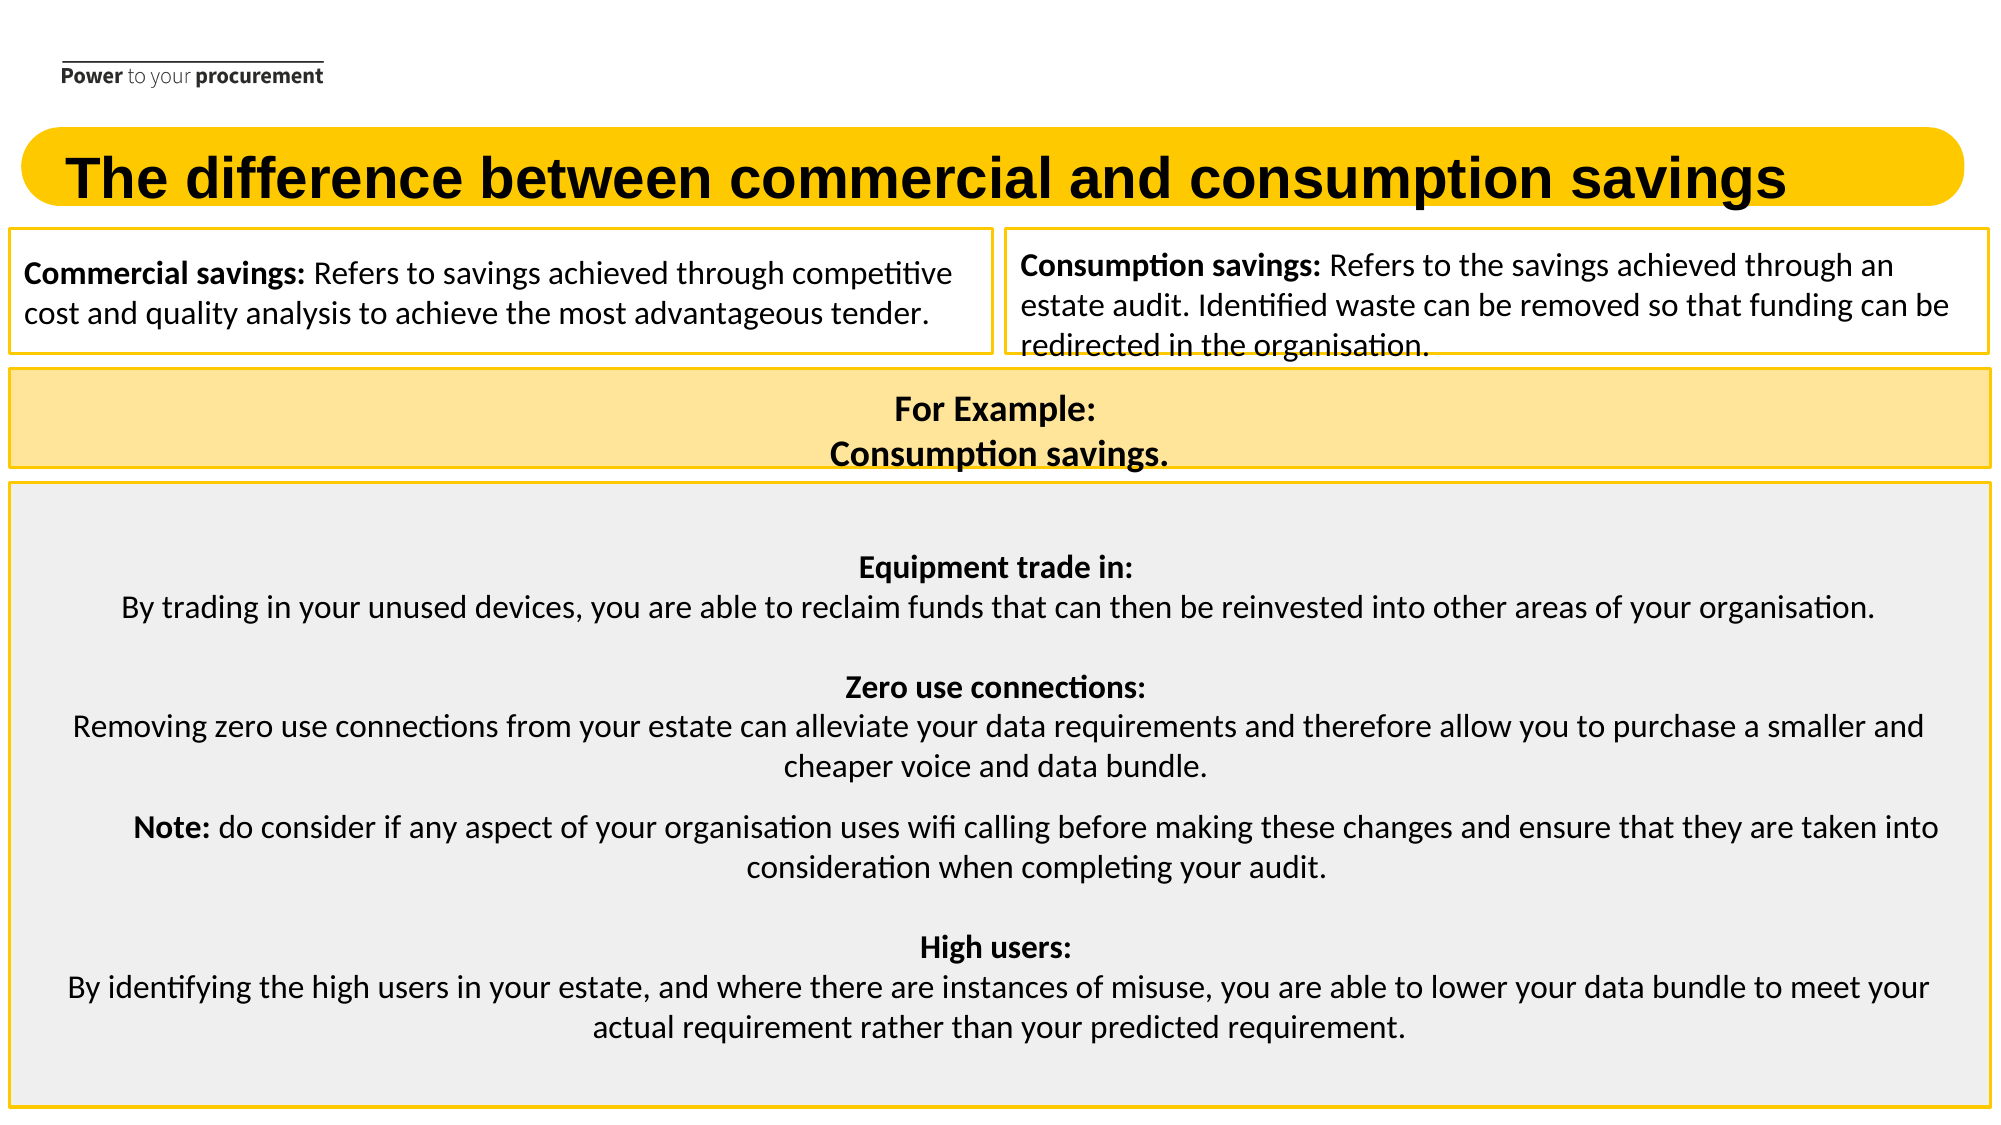

# The difference between commercial and consumption savings
Commercial savings: Refers to savings achieved through competitive cost and quality analysis to achieve the most advantageous tender.
Consumption savings: Refers to the savings achieved through an estate audit. Identified waste can be removed so that funding can be redirected in the organisation.
For Example:
Consumption savings.
Equipment trade in:
By trading in your unused devices, you are able to reclaim funds that can then be reinvested into other areas of your organisation.
Zero use connections:
Removing zero use connections from your estate can alleviate your data requirements and therefore allow you to purchase a smaller and cheaper voice and data bundle.
Note: do consider if any aspect of your organisation uses wifi calling before making these changes and ensure that they are taken into consideration when completing your audit.
High users:
By identifying the high users in your estate, and where there are instances of misuse, you are able to lower your data bundle to meet your actual requirement rather than your predicted requirement.
Focusing on our customers